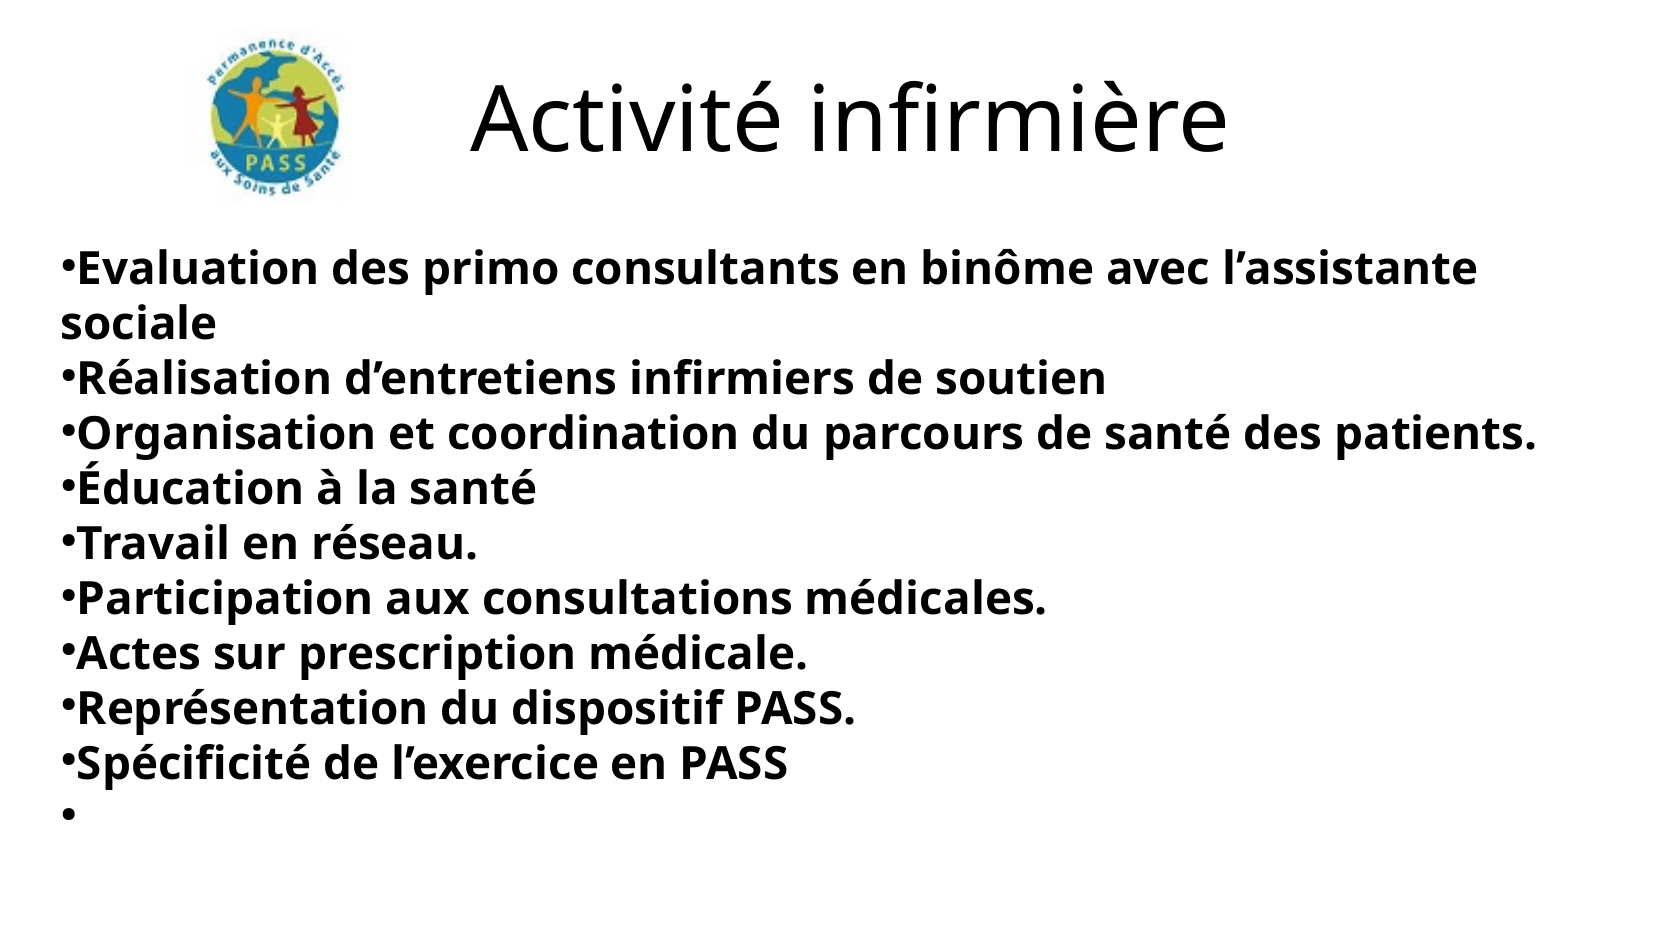

# Activité infirmière
Evaluation des primo consultants en binôme avec l’assistante sociale
Réalisation d’entretiens infirmiers de soutien
Organisation et coordination du parcours de santé des patients.
Éducation à la santé
Travail en réseau.
Participation aux consultations médicales.
Actes sur prescription médicale.
Représentation du dispositif PASS.
Spécificité de l’exercice en PASS